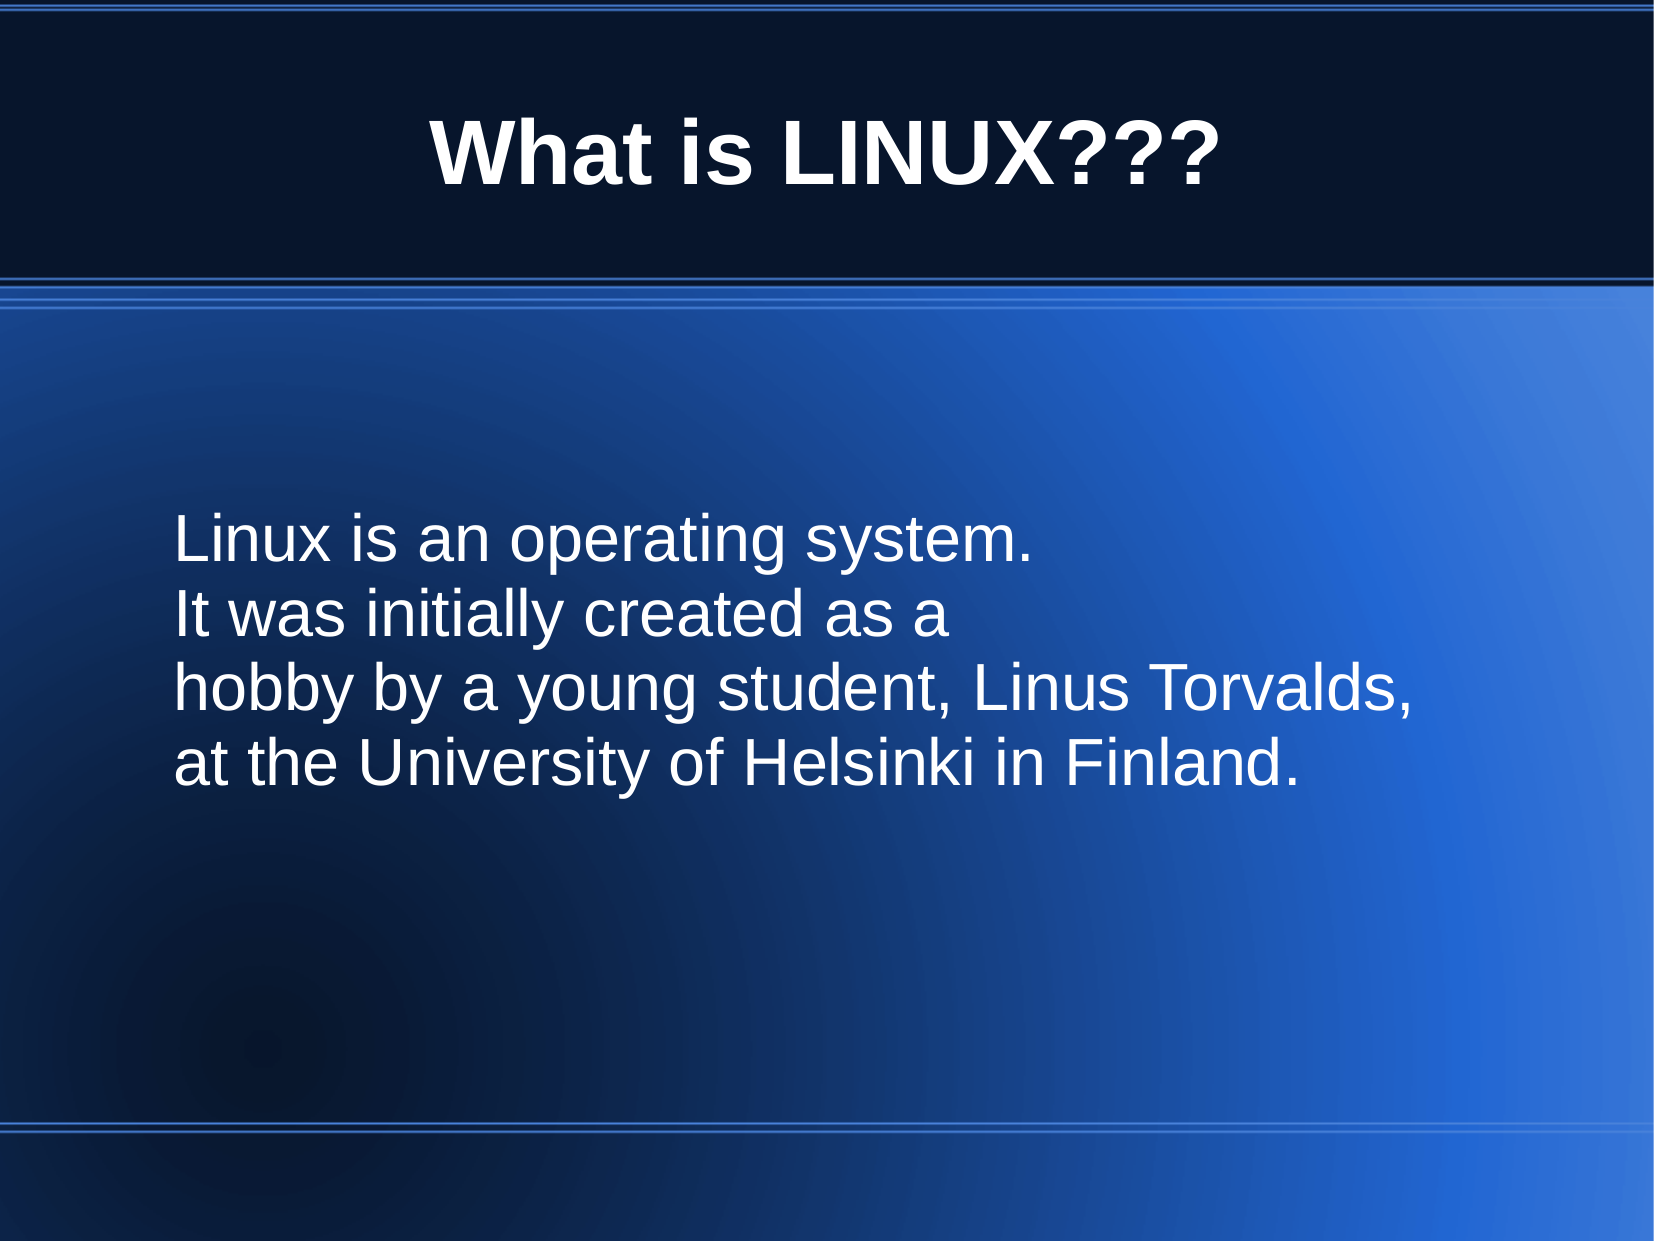

# What is LINUX???
Linux is an operating system.
It was initially created as a
hobby by a young student, Linus Torvalds,
at the University of Helsinki in Finland.